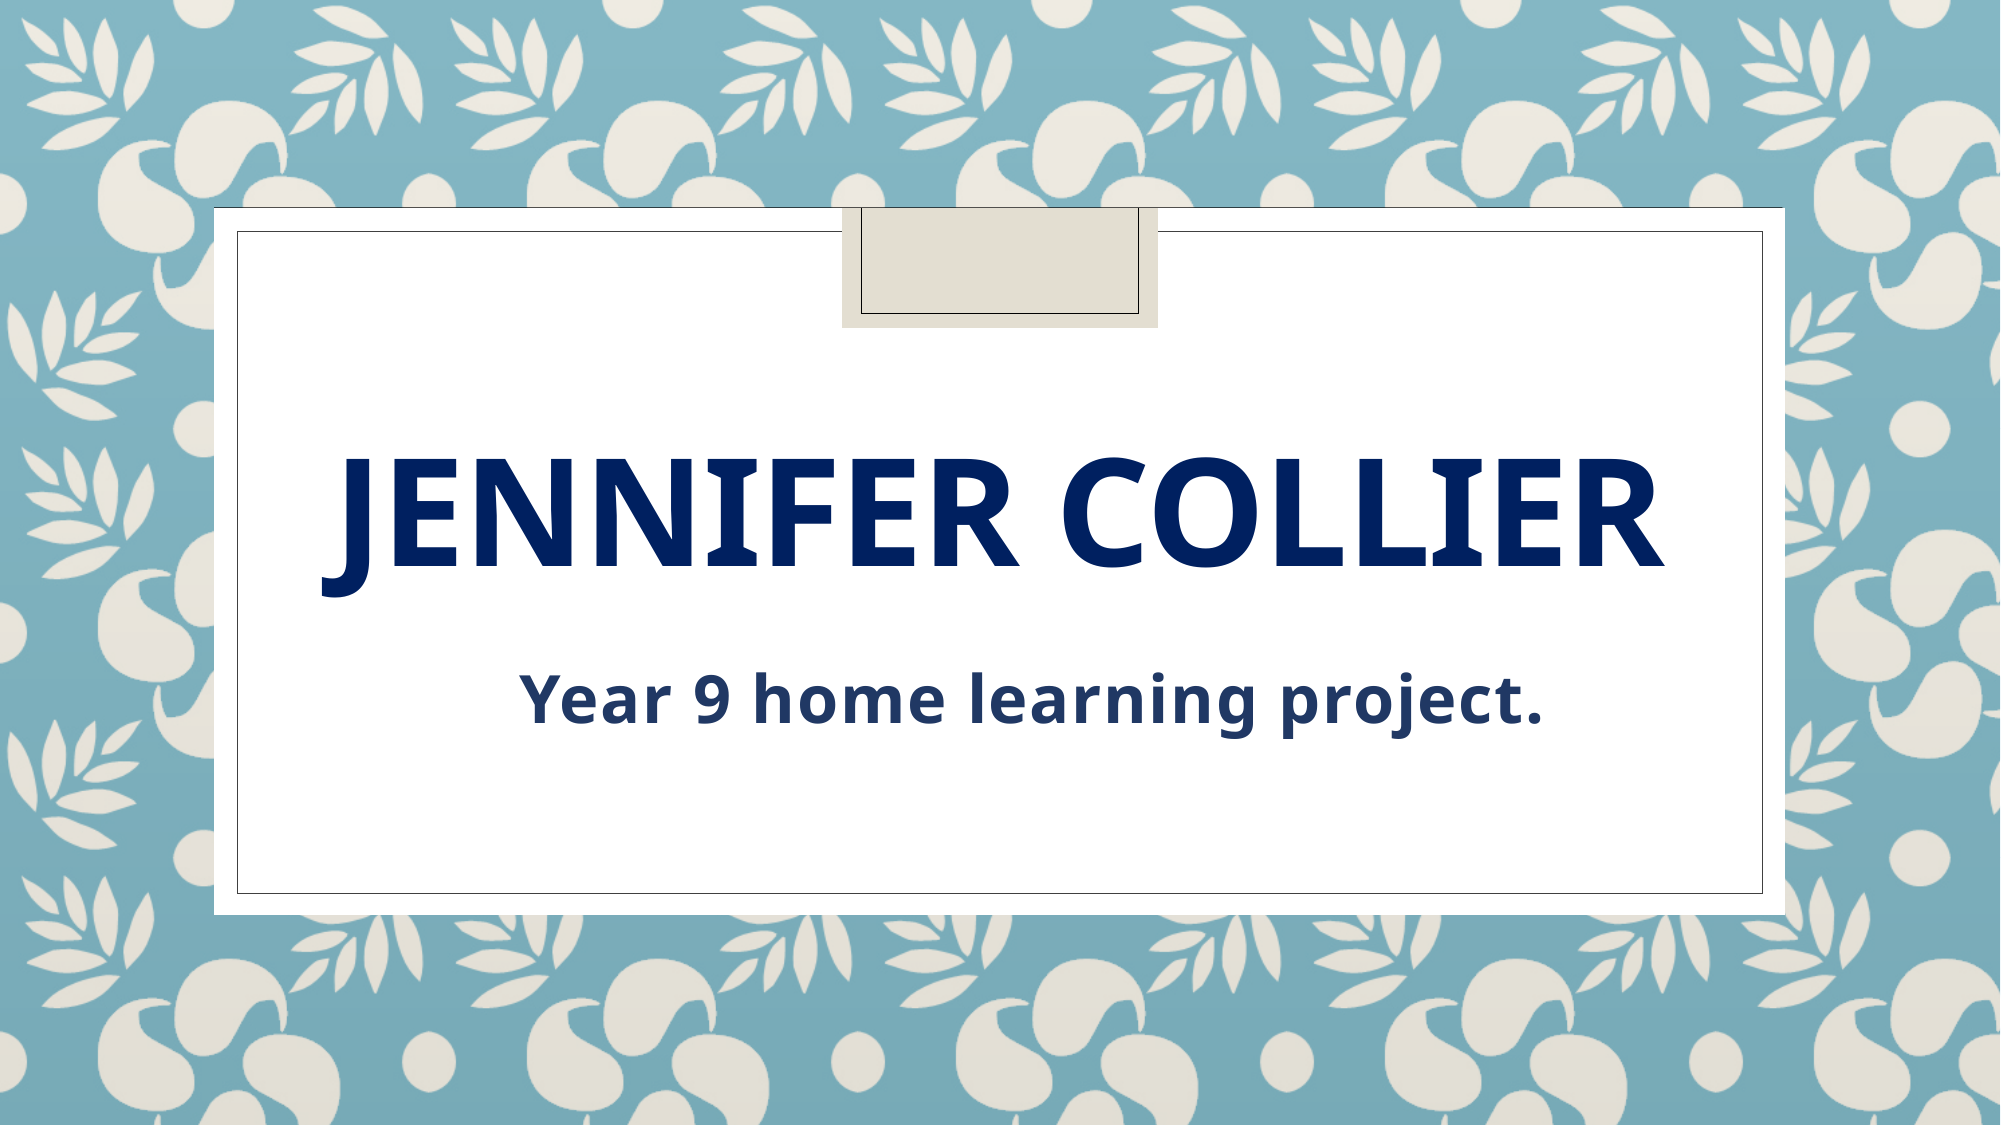

# Jennifer Collier
Year 9 home learning project.